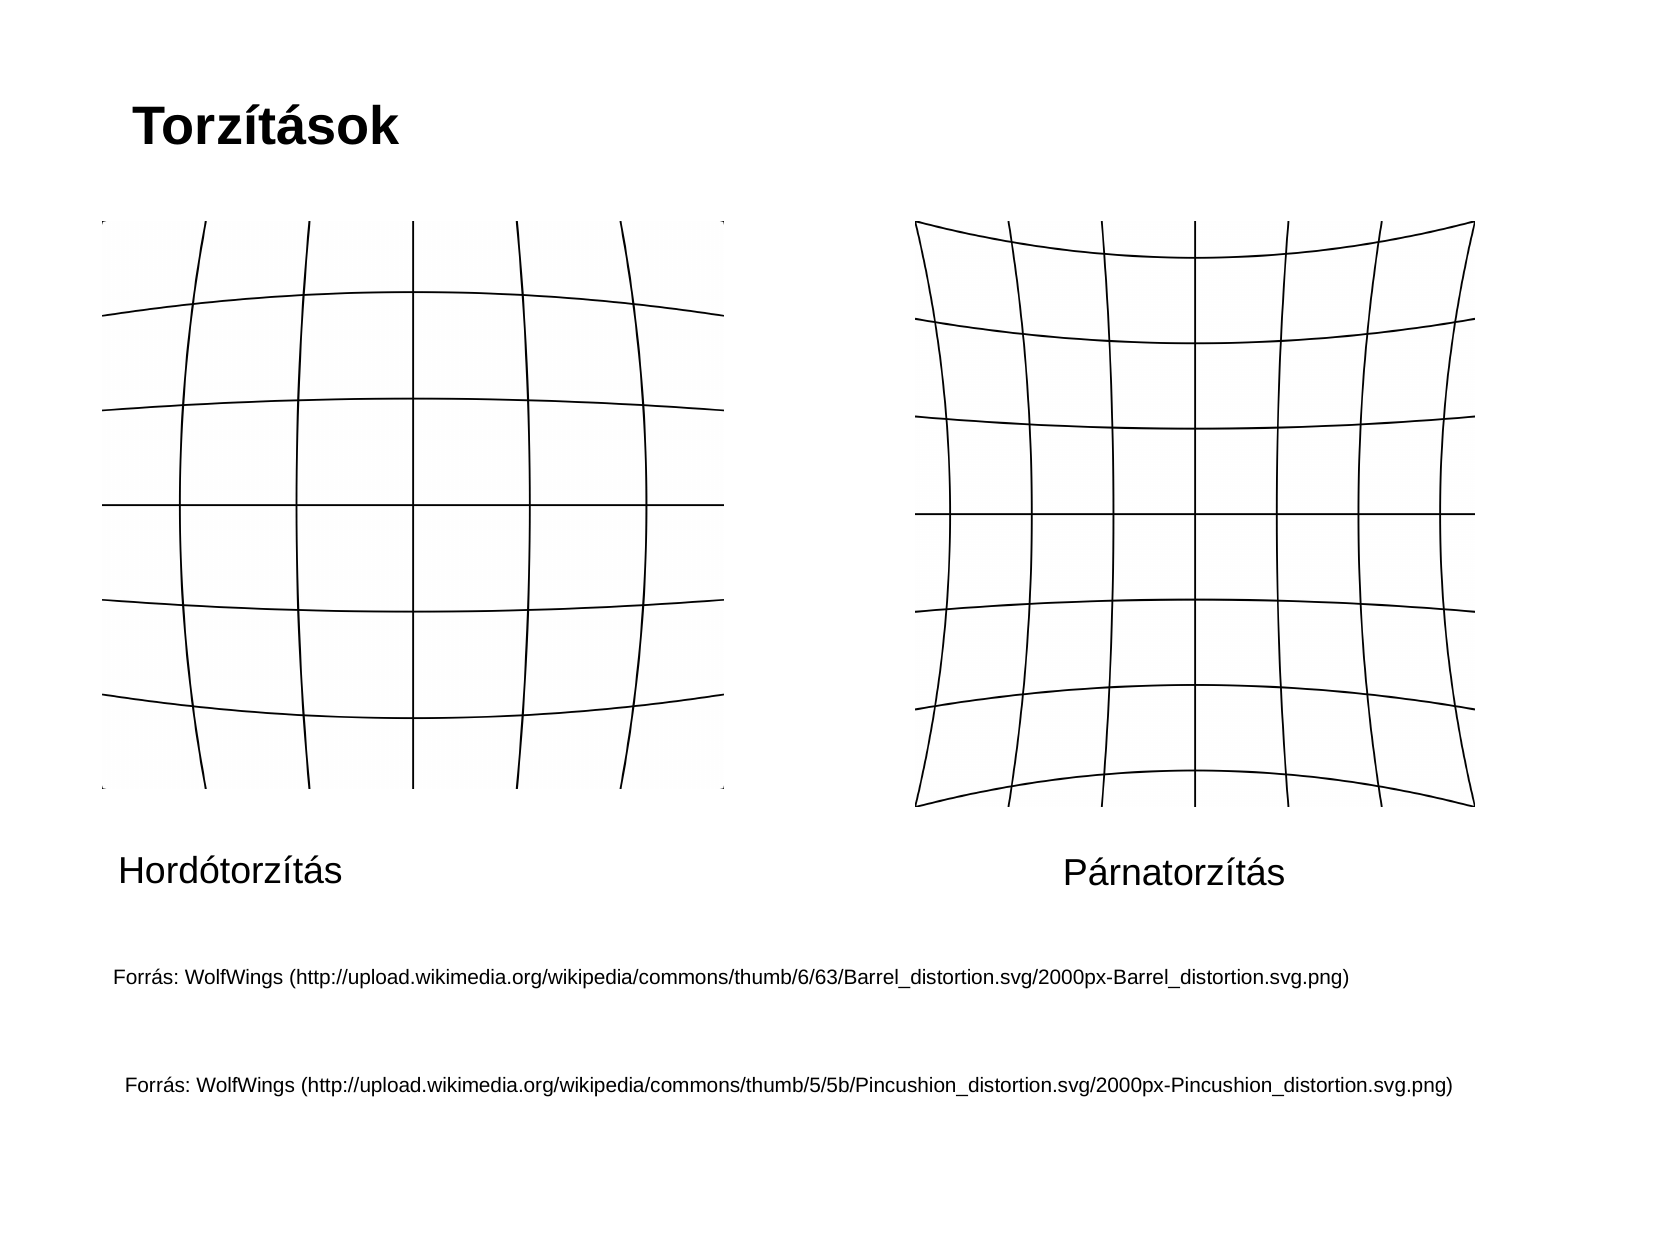

Torzítások
Hordótorzítás
Párnatorzítás
Forrás: WolfWings (http://upload.wikimedia.org/wikipedia/commons/thumb/6/63/Barrel_distortion.svg/2000px-Barrel_distortion.svg.png)
Forrás: WolfWings (http://upload.wikimedia.org/wikipedia/commons/thumb/5/5b/Pincushion_distortion.svg/2000px-Pincushion_distortion.svg.png)